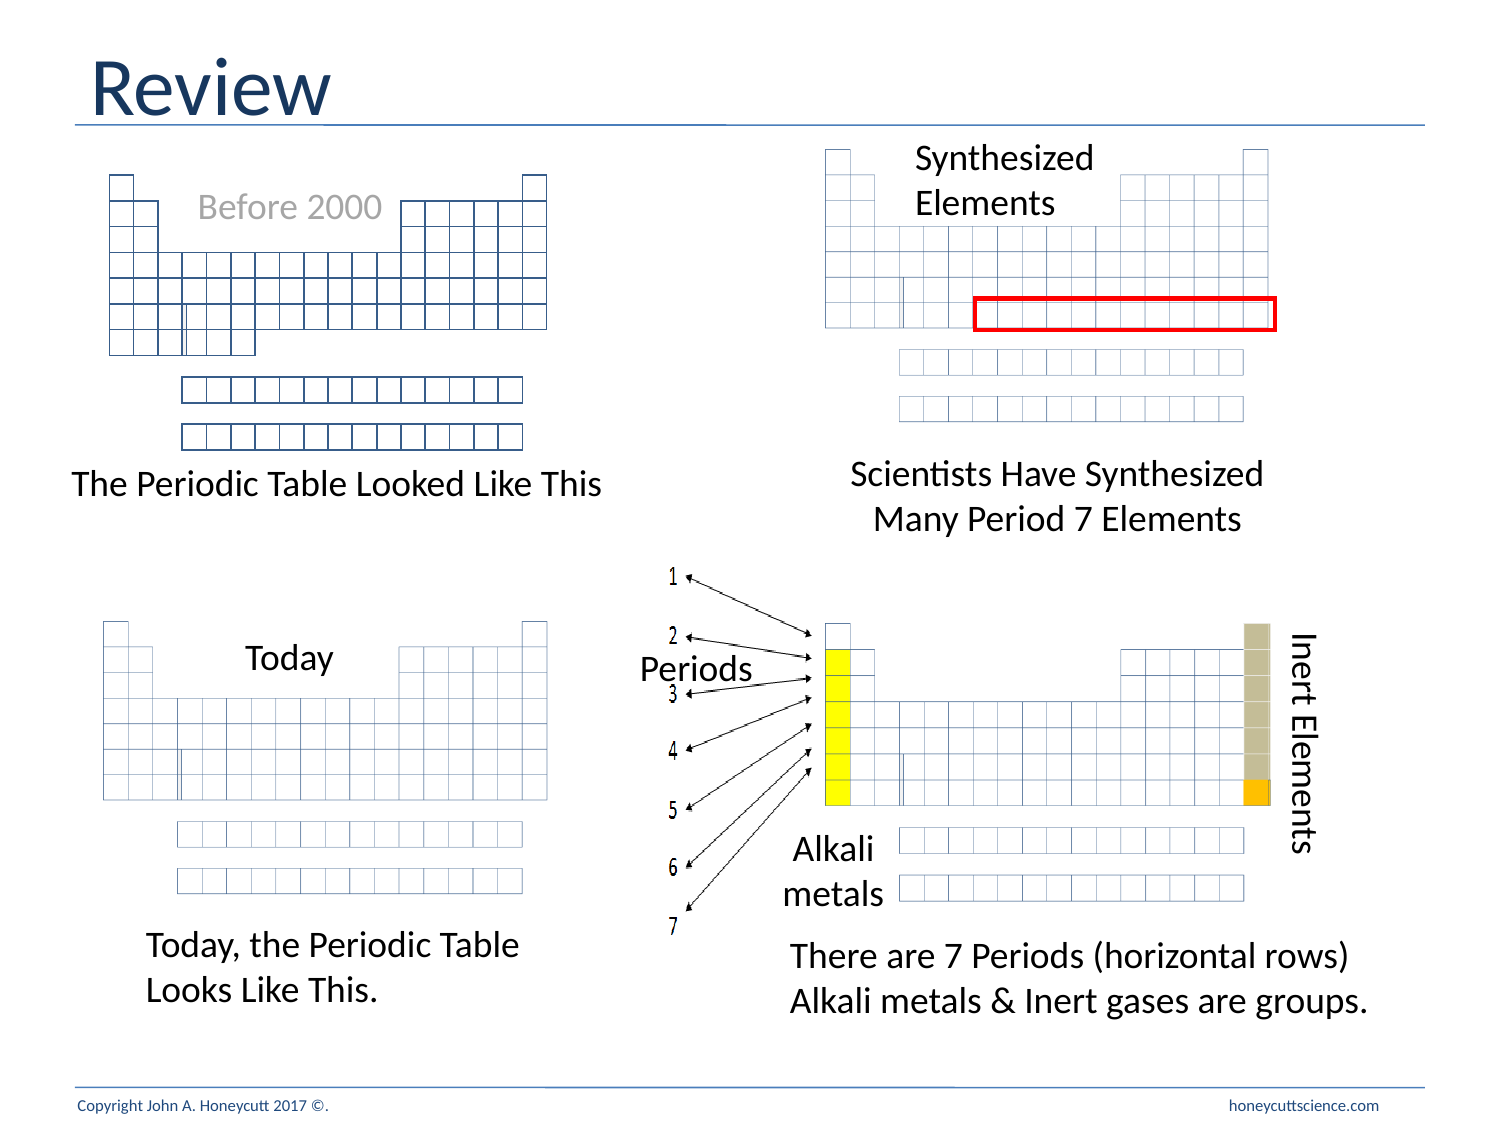

# Review
Synthesized
Elements
Before 2000
Scientists Have Synthesized Many Period 7 Elements
The Periodic Table Looked Like This
Today
Periods
Inert Elements
Alkali
metals
Today, the Periodic Table
Looks Like This.
There are 7 Periods (horizontal rows)
Alkali metals & Inert gases are groups.